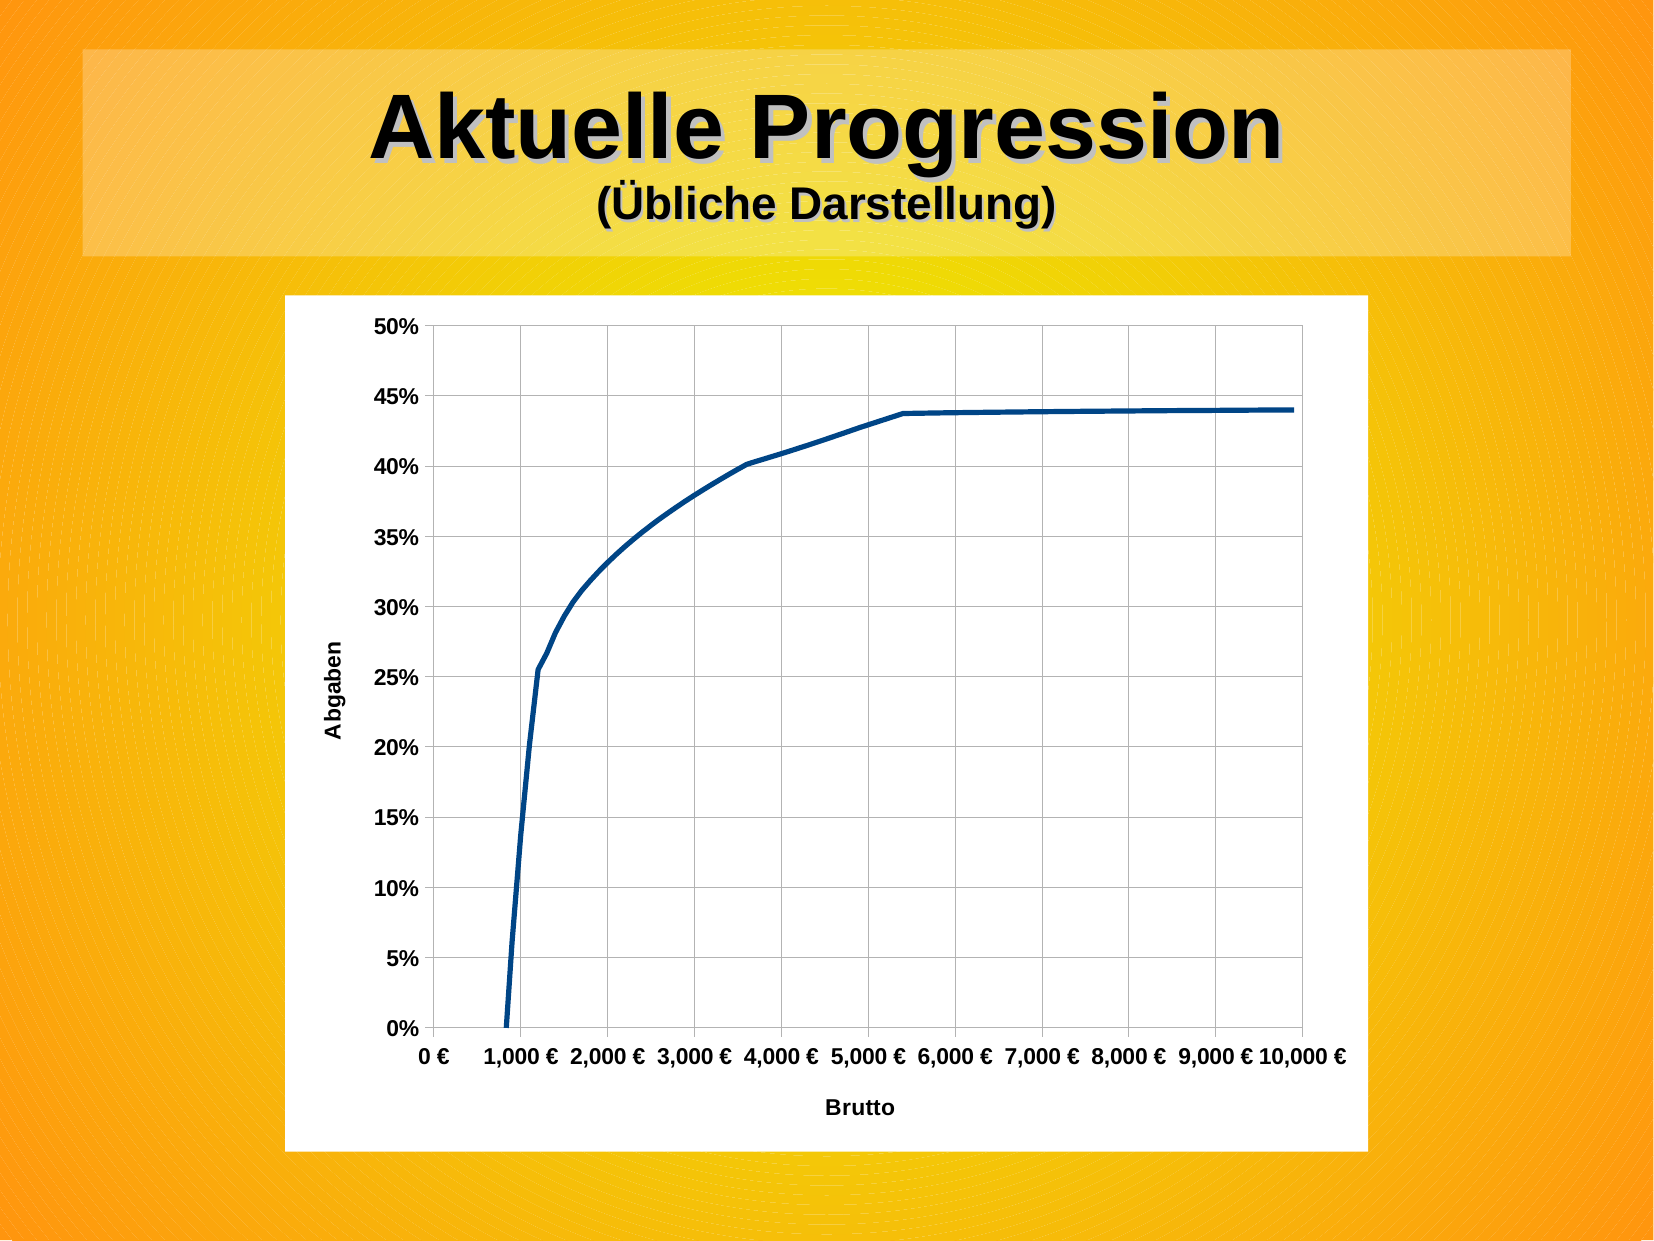

# Aktuelle Progression (Übliche Darstellung)
### Chart
| Category | Heute |
|---|---|